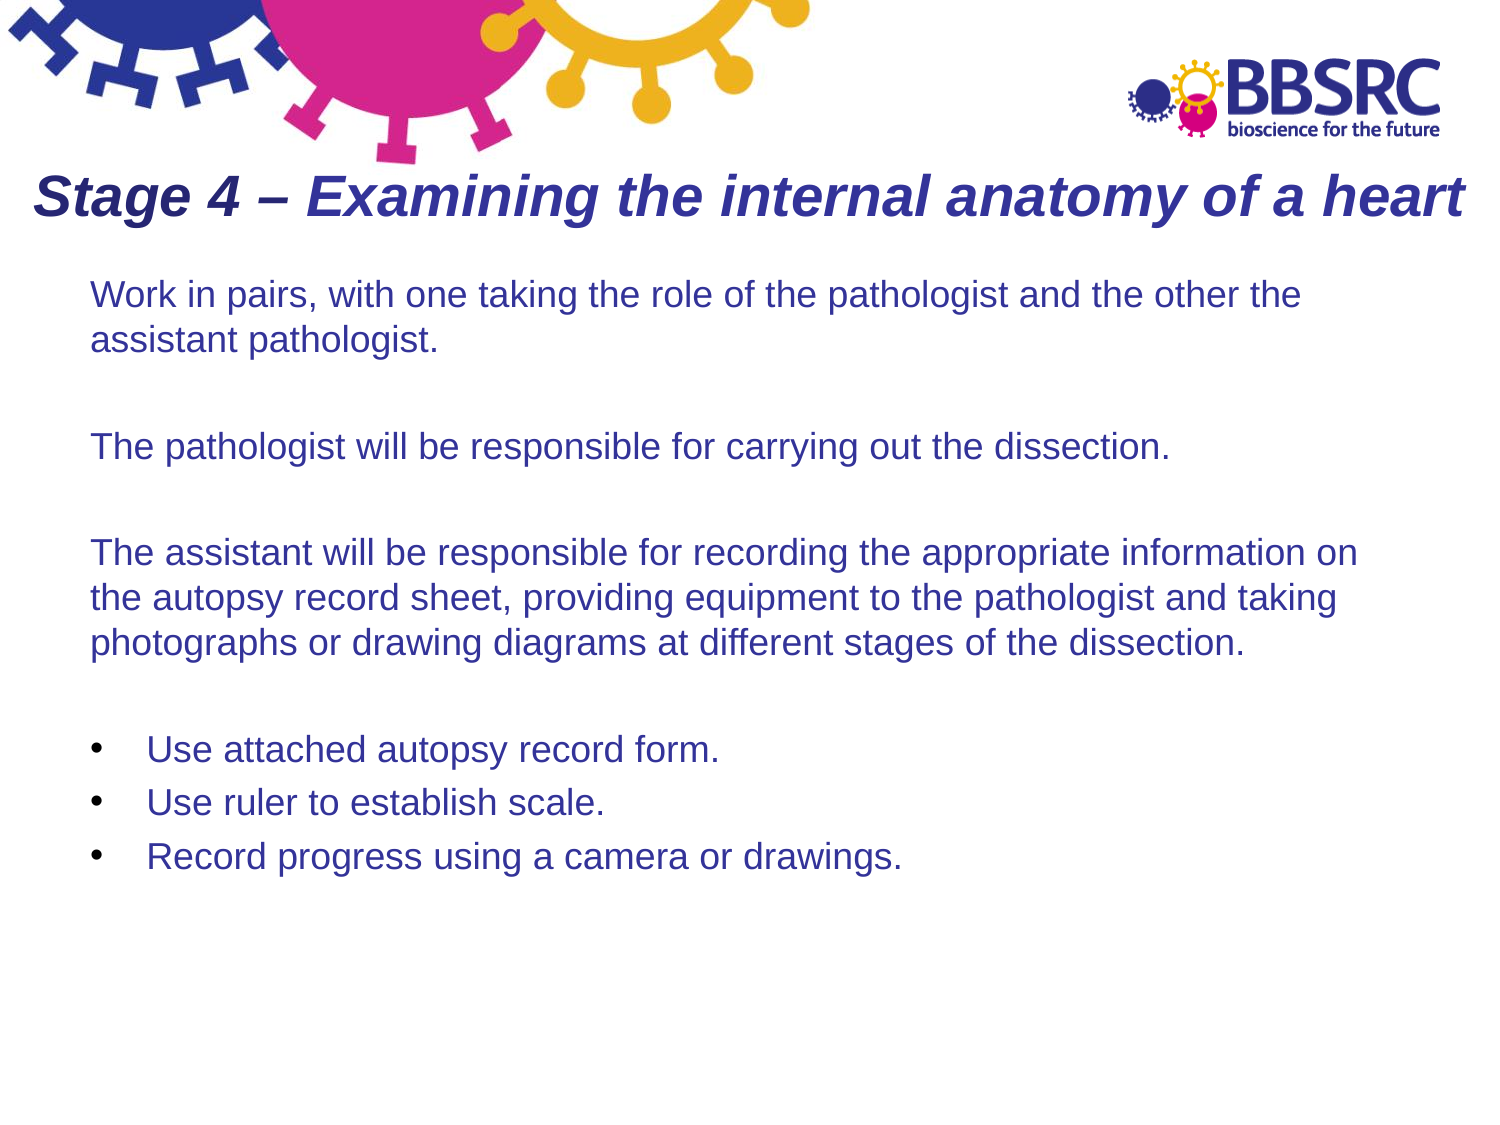

# Stage 4 – Examining the internal anatomy of a heart
Work in pairs, with one taking the role of the pathologist and the other the assistant pathologist.
The pathologist will be responsible for carrying out the dissection.
The assistant will be responsible for recording the appropriate information on the autopsy record sheet, providing equipment to the pathologist and taking photographs or drawing diagrams at different stages of the dissection.
Use attached autopsy record form.
Use ruler to establish scale.
Record progress using a camera or drawings.